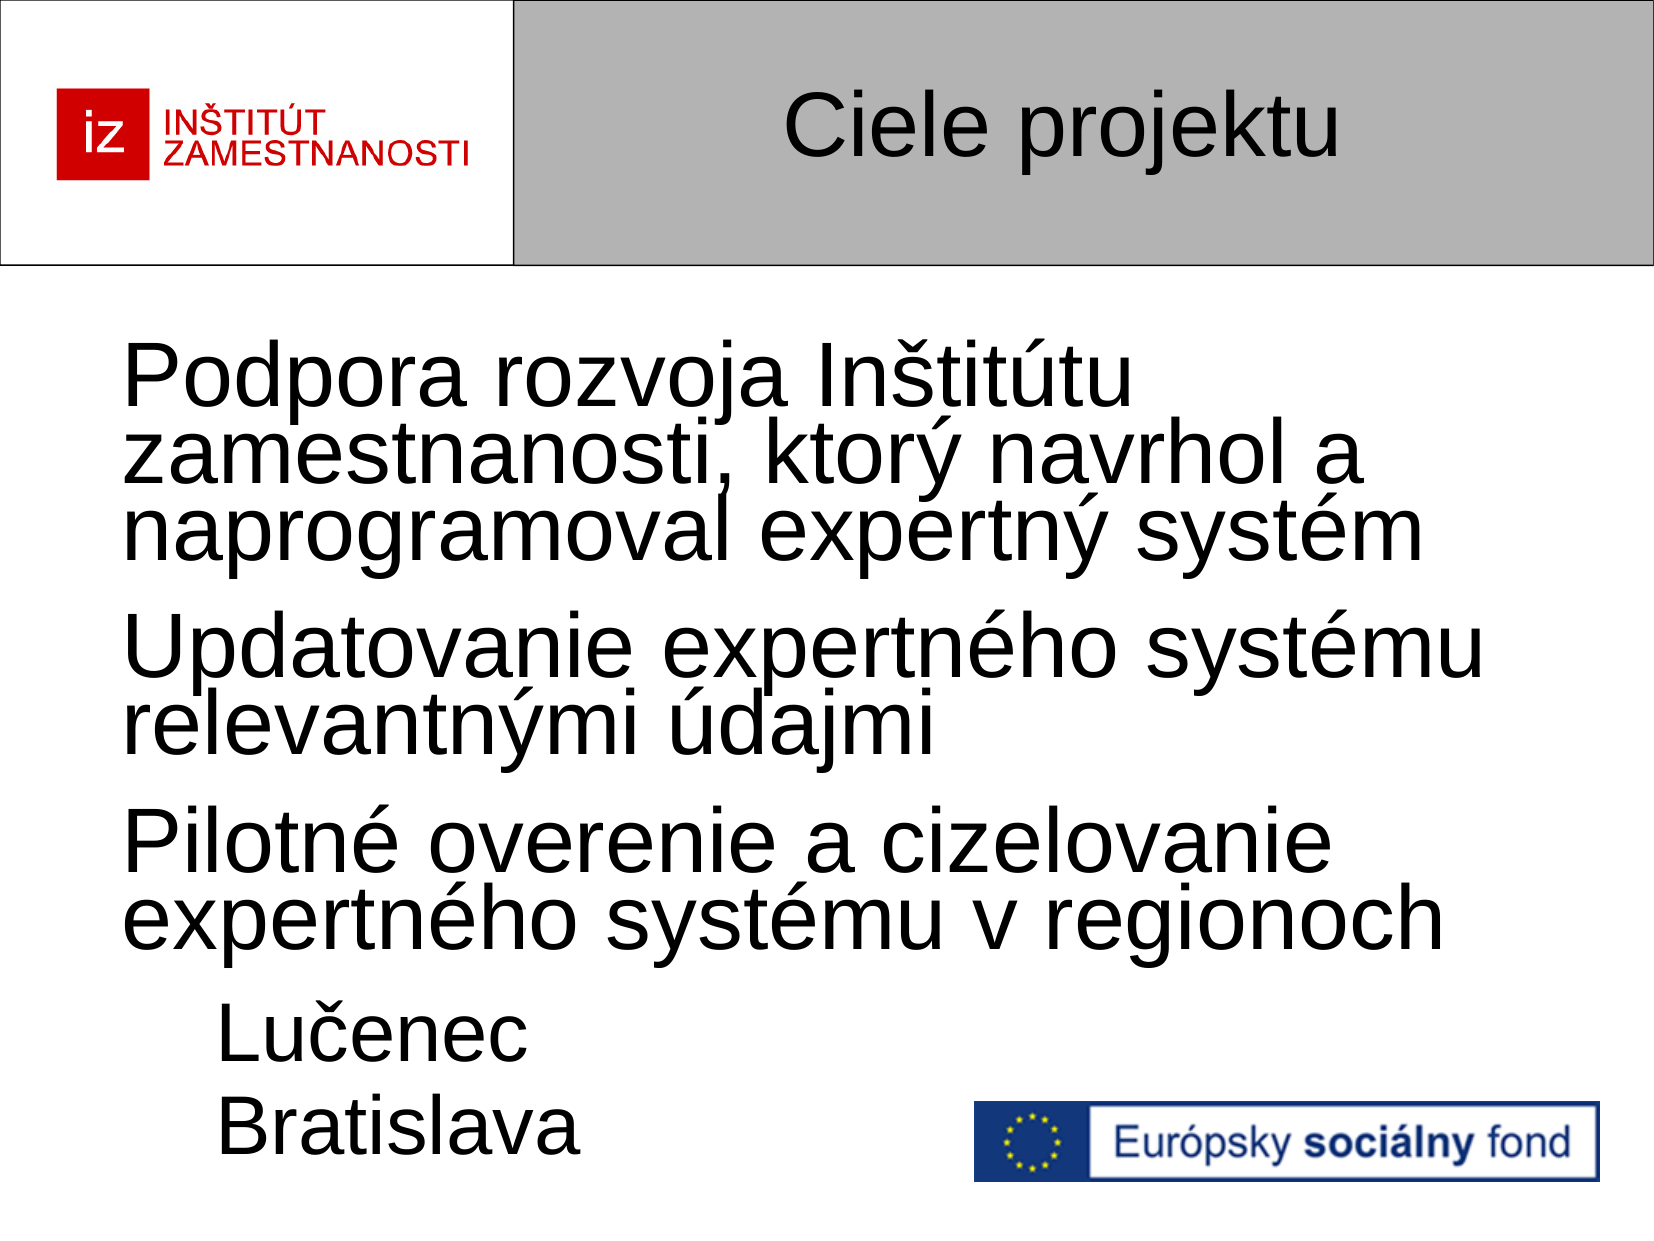

# Ciele projektu
Podpora rozvoja Inštitútu zamestnanosti, ktorý navrhol a naprogramoval expertný systém
Updatovanie expertného systému relevantnými údajmi
Pilotné overenie a cizelovanie expertného systému v regionoch
Lučenec
Bratislava